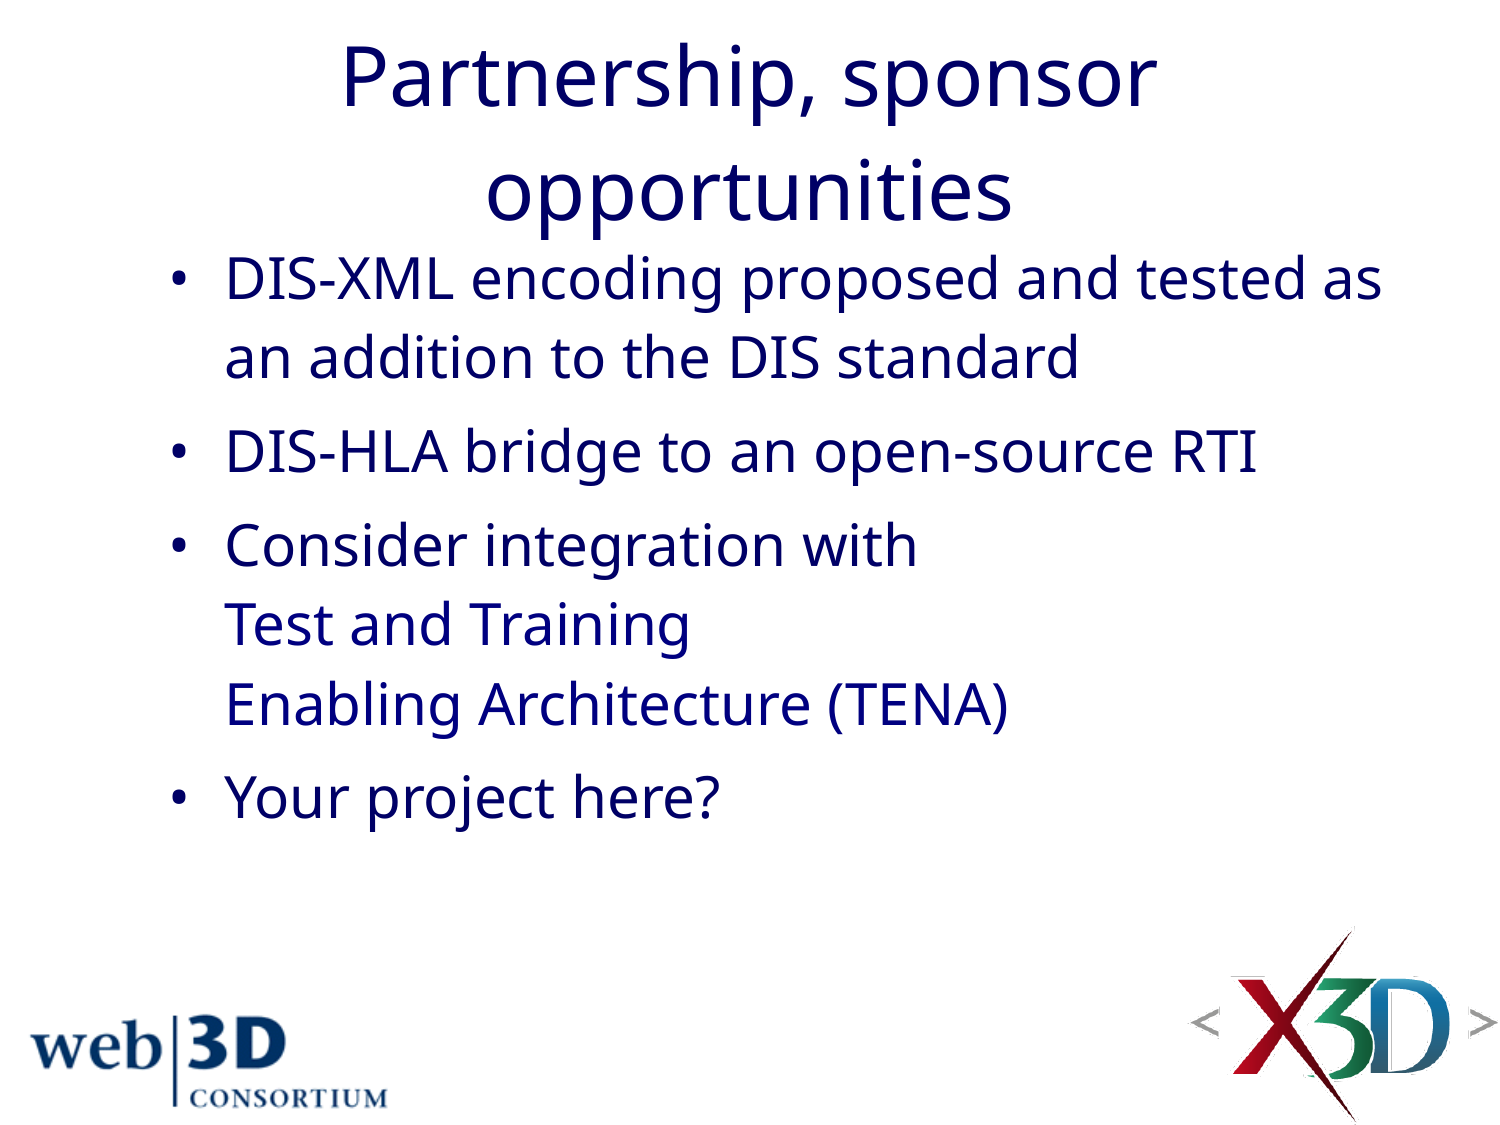

# Partnership, sponsor opportunities
DIS-XML encoding proposed and tested as an addition to the DIS standard
DIS-HLA bridge to an open-source RTI
Consider integration with Test and Training Enabling Architecture (TENA)
Your project here?